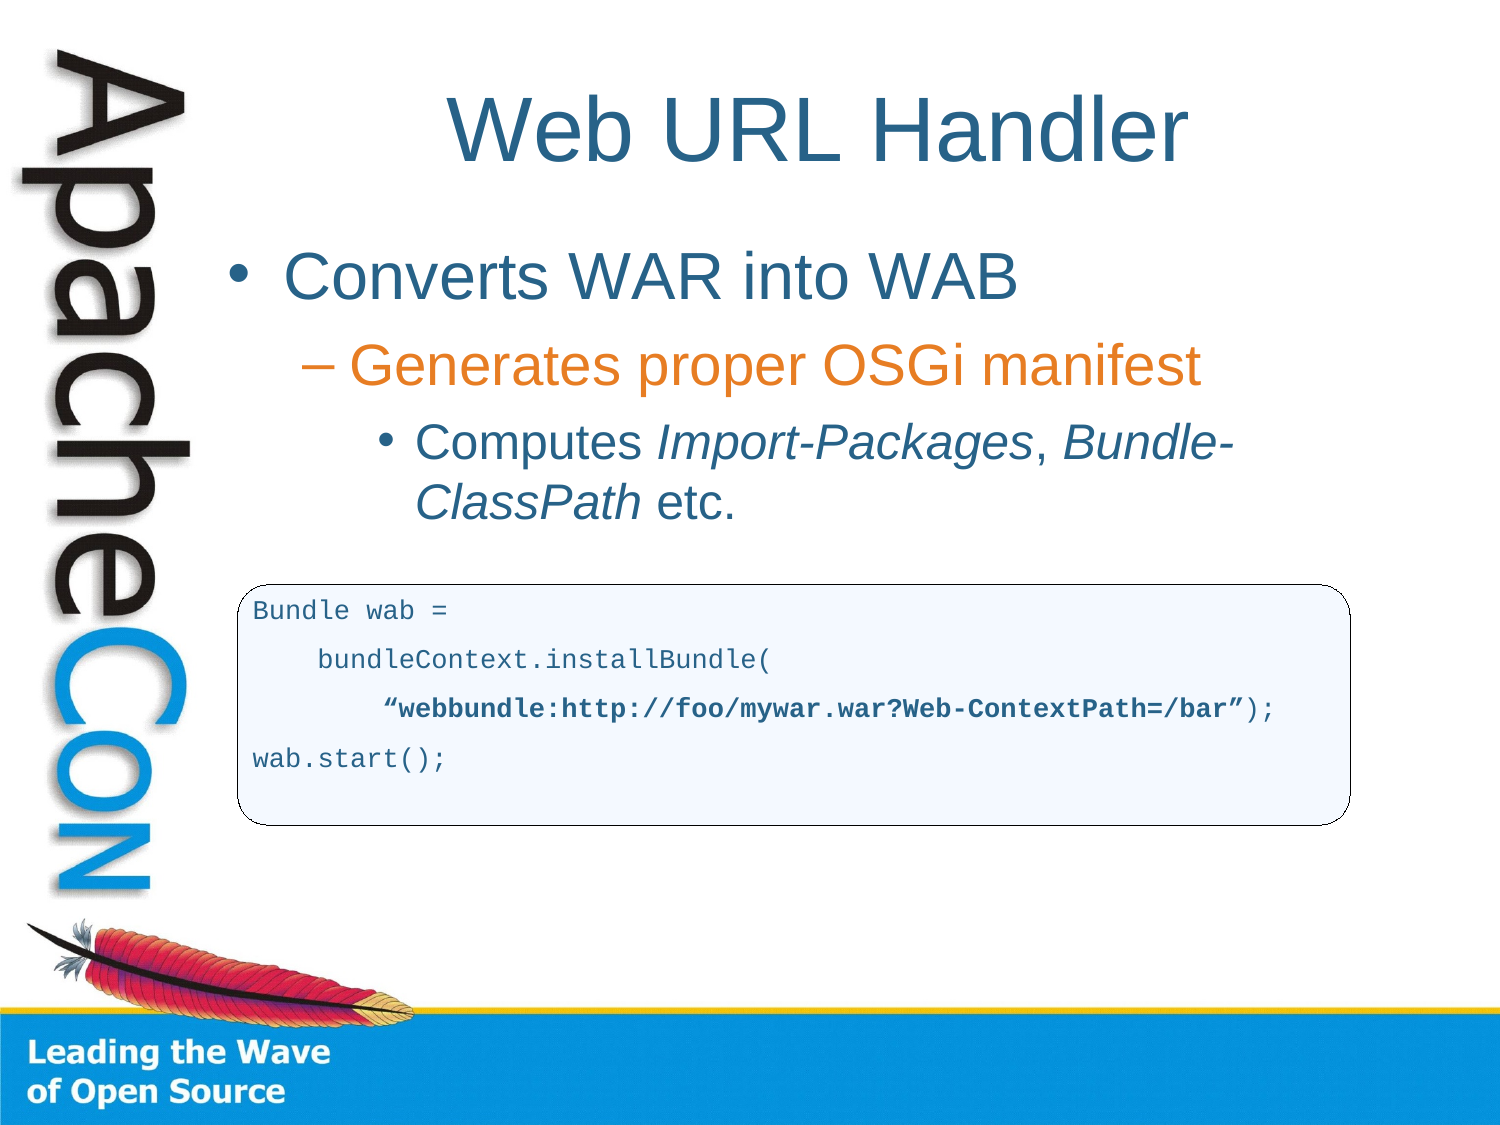

# Web URL Handler
Converts WAR into WAB
Generates proper OSGi manifest
Computes Import-Packages, Bundle-ClassPath etc.
Bundle wab =
 bundleContext.installBundle(
 “webbundle:http://foo/mywar.war?Web-ContextPath=/bar”);
wab.start();